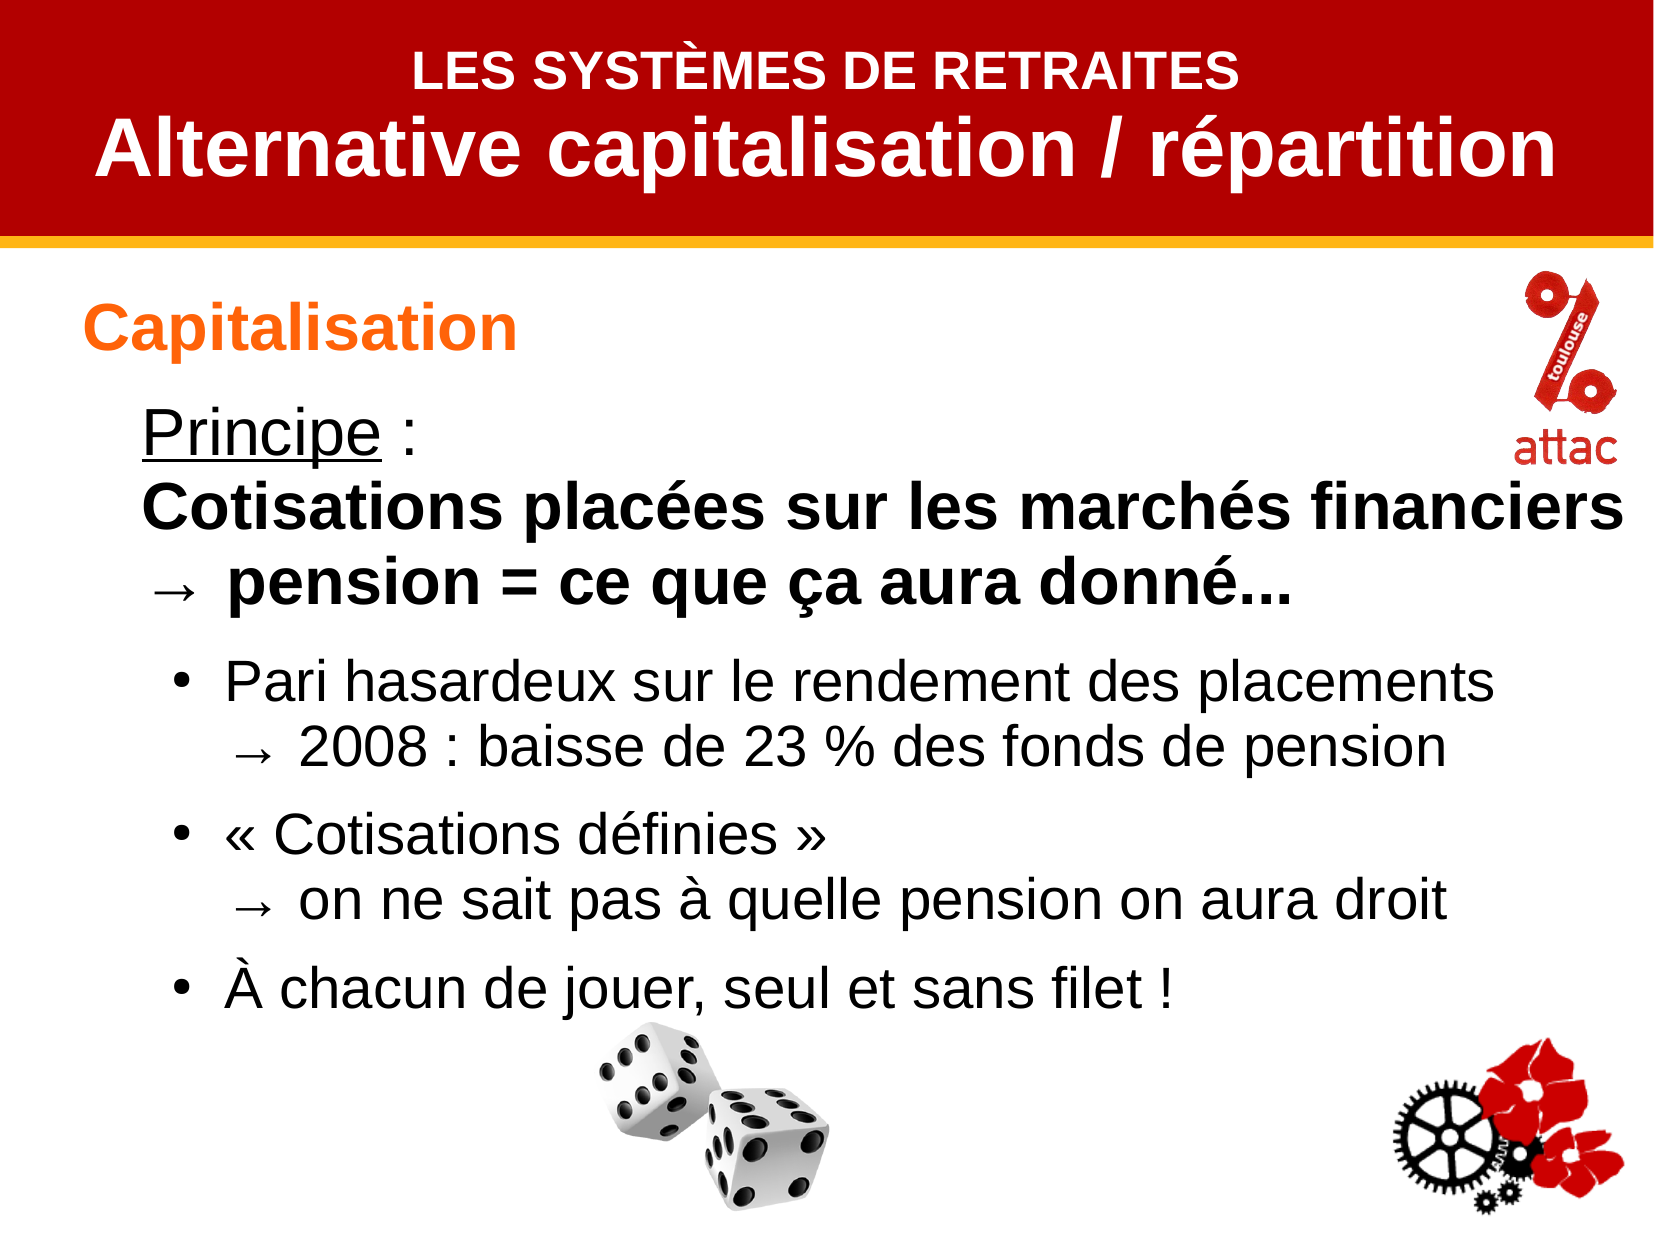

LES SYSTÈMES DE RETRAITES
Alternative capitalisation / répartition
# Capitalisation
Principe :
Cotisations placées sur les marchés financiers
→ pension = ce que ça aura donné...
Pari hasardeux sur le rendement des placements
→ 2008 : baisse de 23 % des fonds de pension
« Cotisations définies »
→ on ne sait pas à quelle pension on aura droit
À chacun de jouer, seul et sans filet !